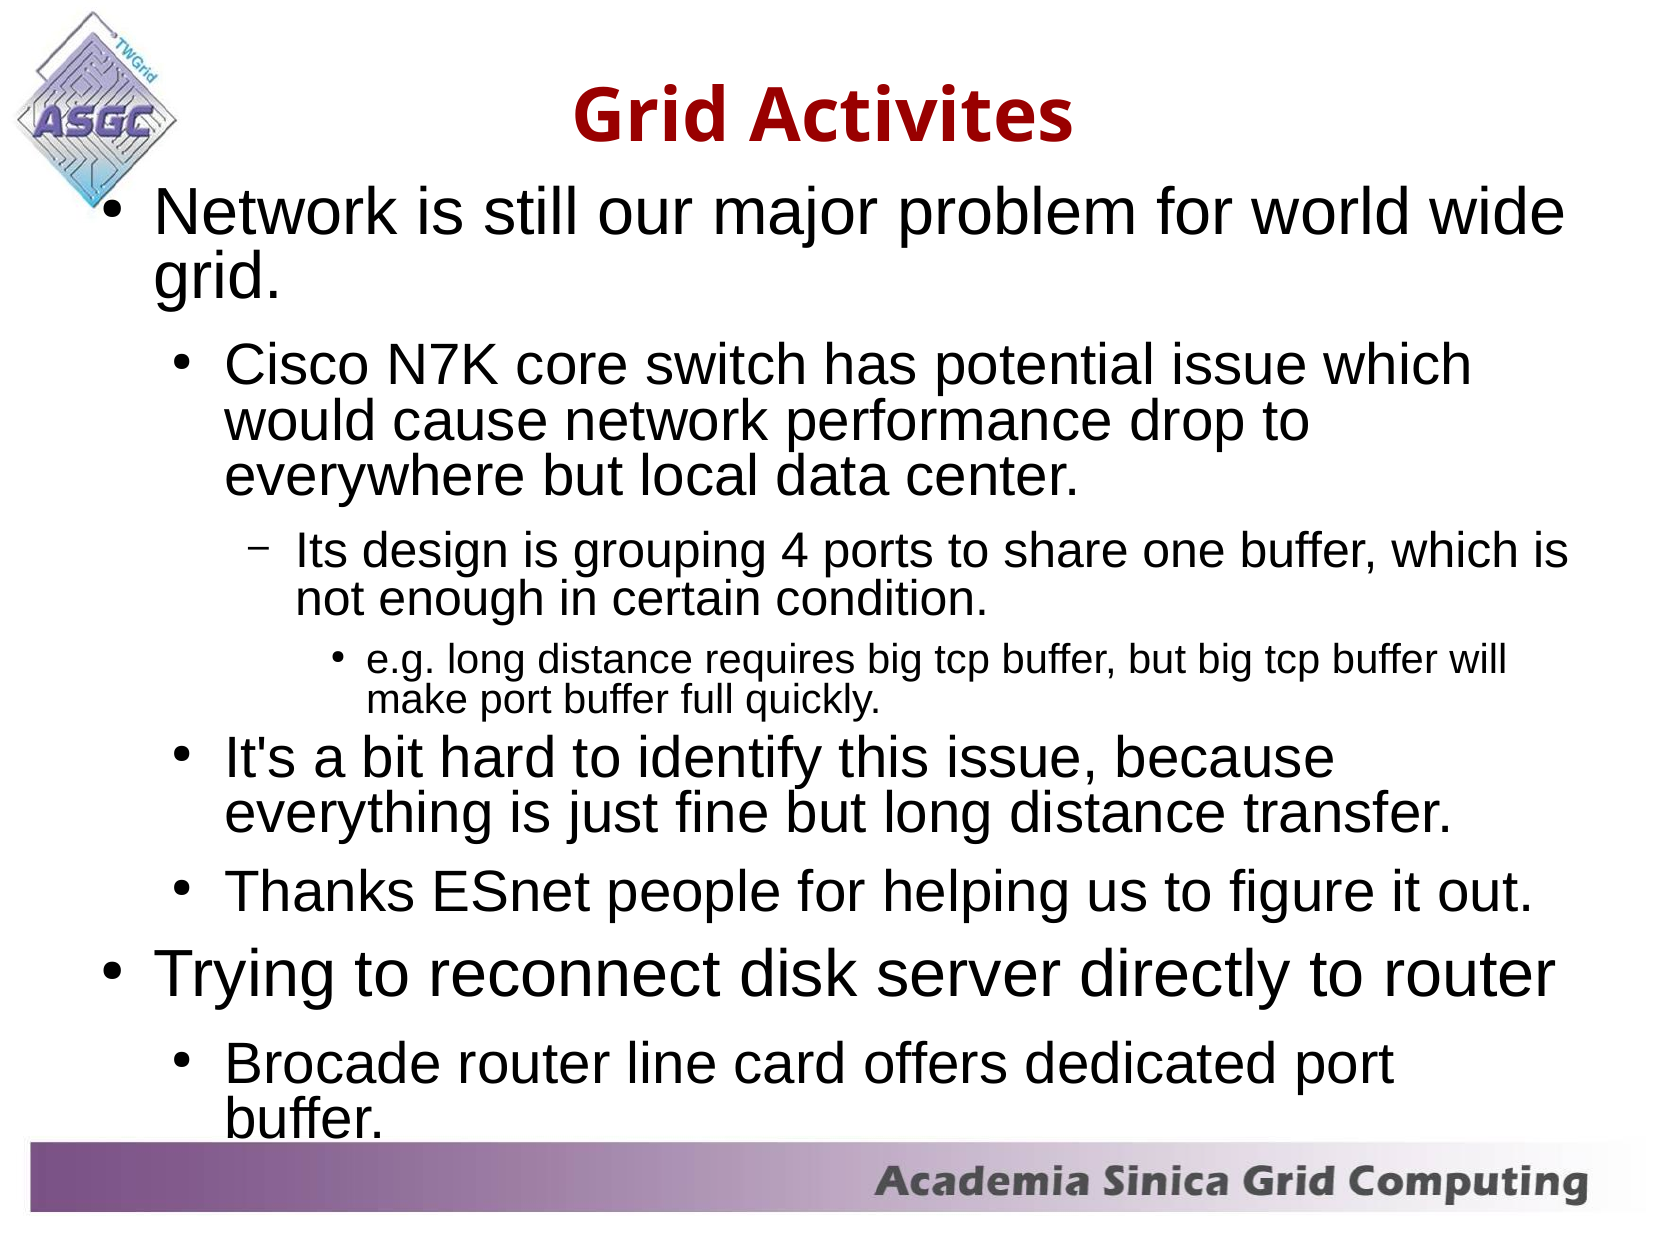

# Grid Activites
Network is still our major problem for world wide grid.
Cisco N7K core switch has potential issue which would cause network performance drop to everywhere but local data center.
Its design is grouping 4 ports to share one buffer, which is not enough in certain condition.
e.g. long distance requires big tcp buffer, but big tcp buffer will make port buffer full quickly.
It's a bit hard to identify this issue, because everything is just fine but long distance transfer.
Thanks ESnet people for helping us to figure it out.
Trying to reconnect disk server directly to router
Brocade router line card offers dedicated port buffer.